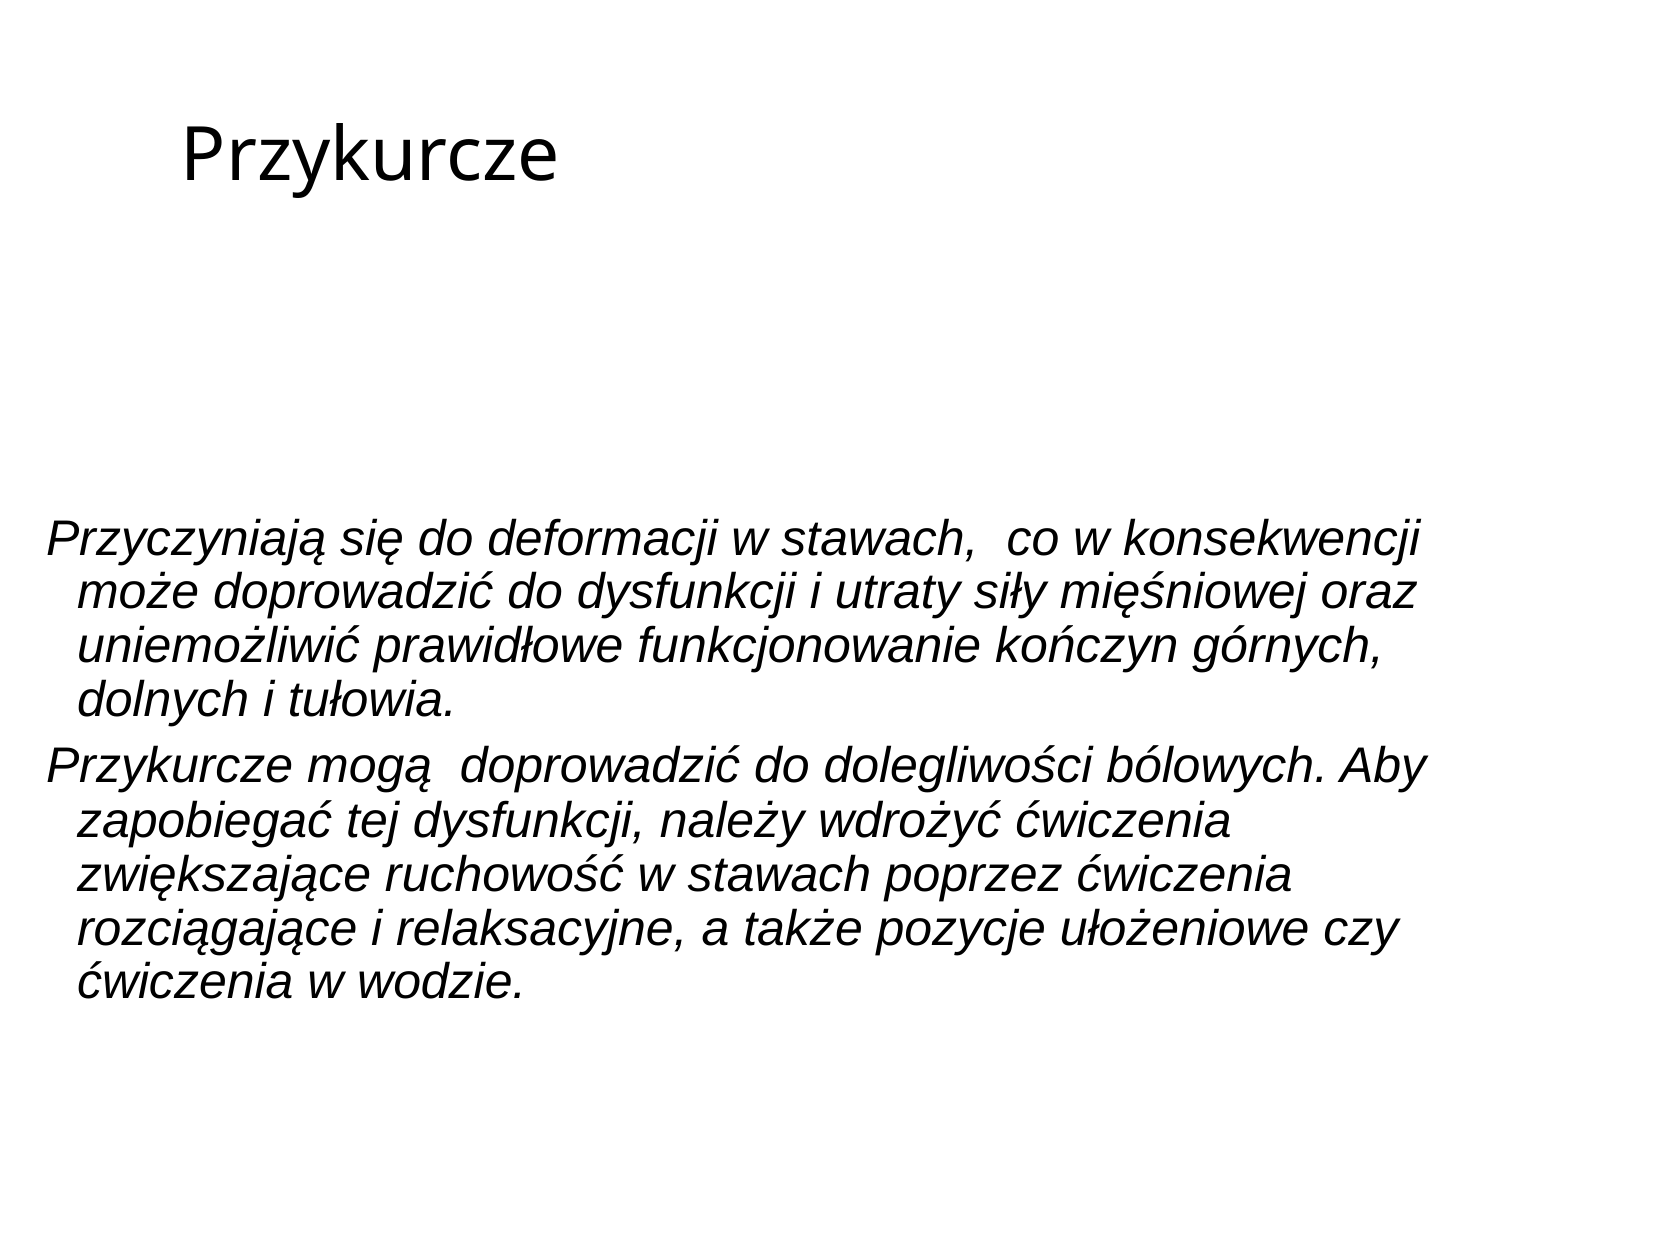

# Przykurcze
Przyczyniają się do deformacji w stawach, co w konsekwencji może doprowadzić do dysfunkcji i utraty siły mięśniowej oraz uniemożliwić prawidłowe funkcjonowanie kończyn górnych, dolnych i tułowia.
Przykurcze mogą doprowadzić do dolegliwości bólowych. Aby zapobiegać tej dysfunkcji, należy wdrożyć ćwiczenia zwiększające ruchowość w stawach poprzez ćwiczenia rozciągające i relaksacyjne, a także pozycje ułożeniowe czy ćwiczenia w wodzie.